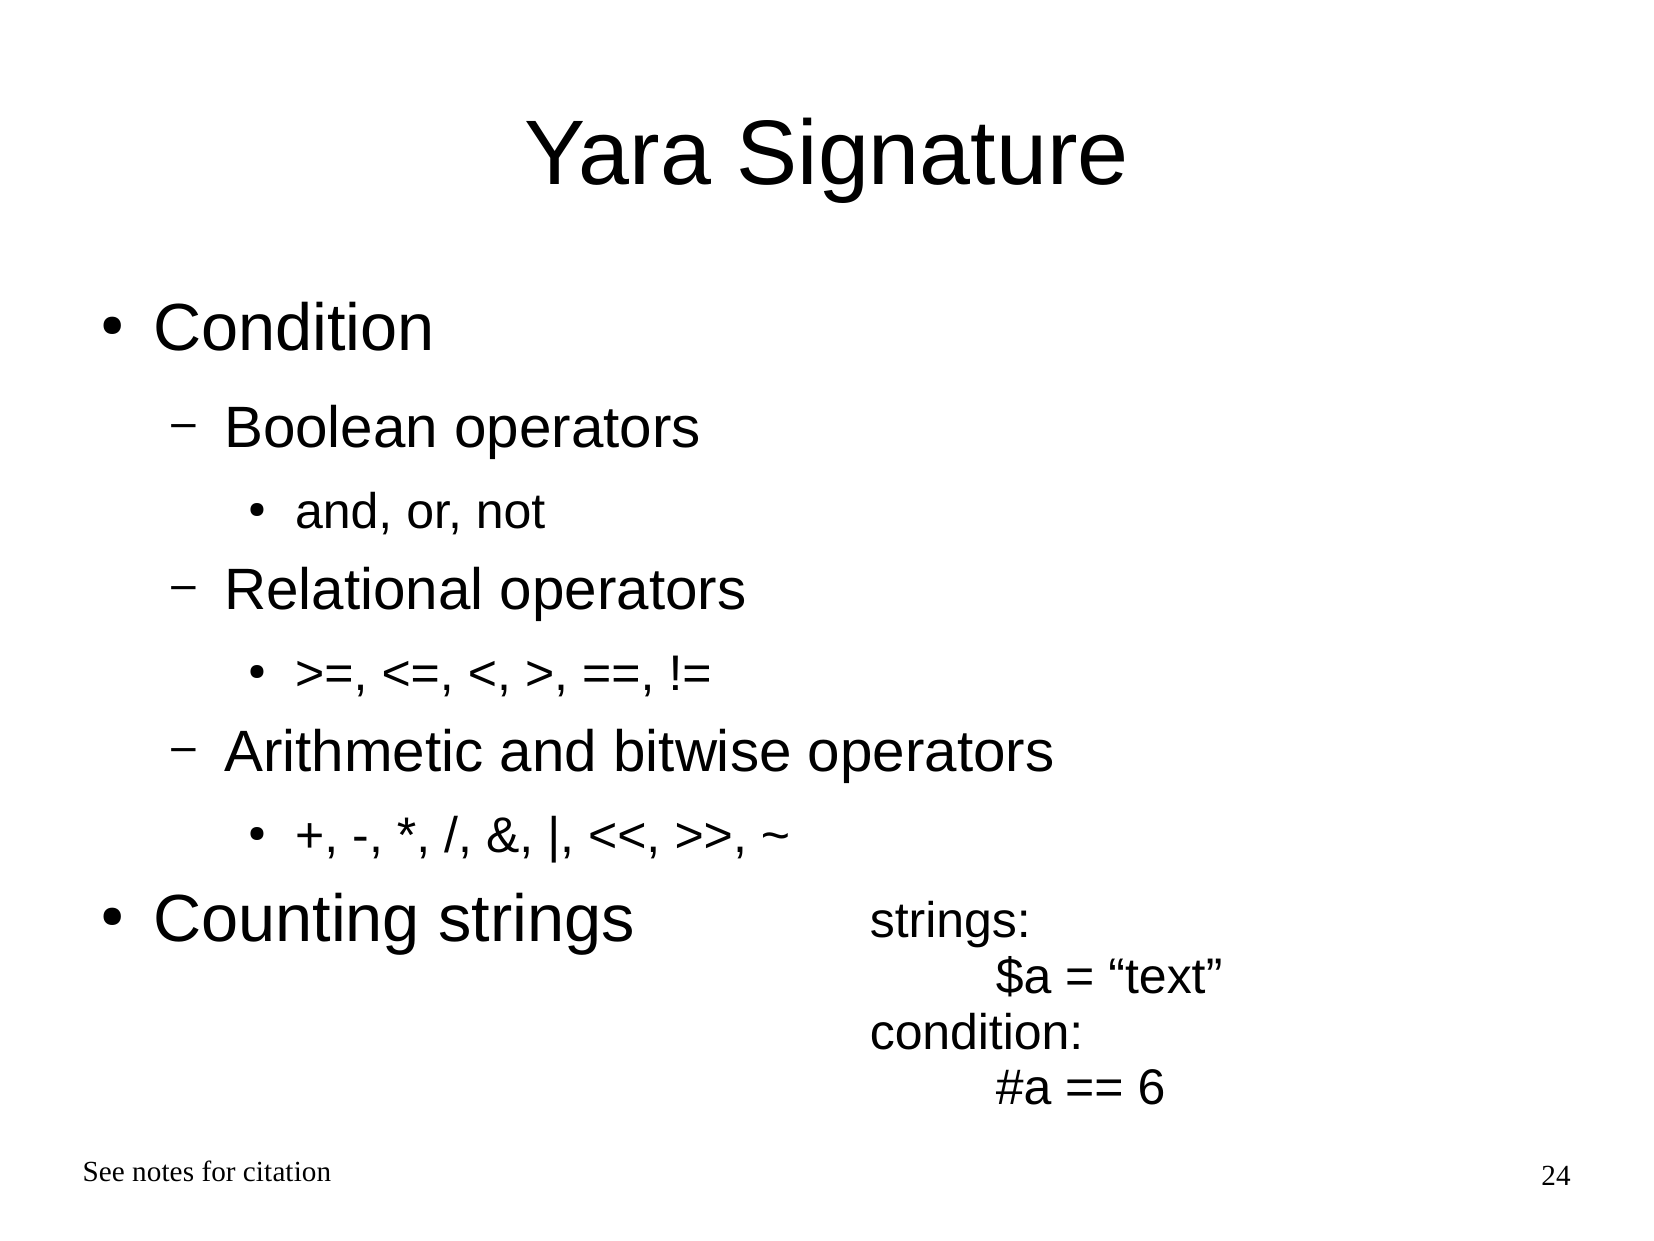

# Yara Signature
Condition
Boolean operators
and, or, not
Relational operators
>=, <=, <, >, ==, !=
Arithmetic and bitwise operators
+, -, *, /, &, |, <<, >>, ~
Counting strings
strings:
 $a = “text”
condition:
 #a == 6
See notes for citation
24